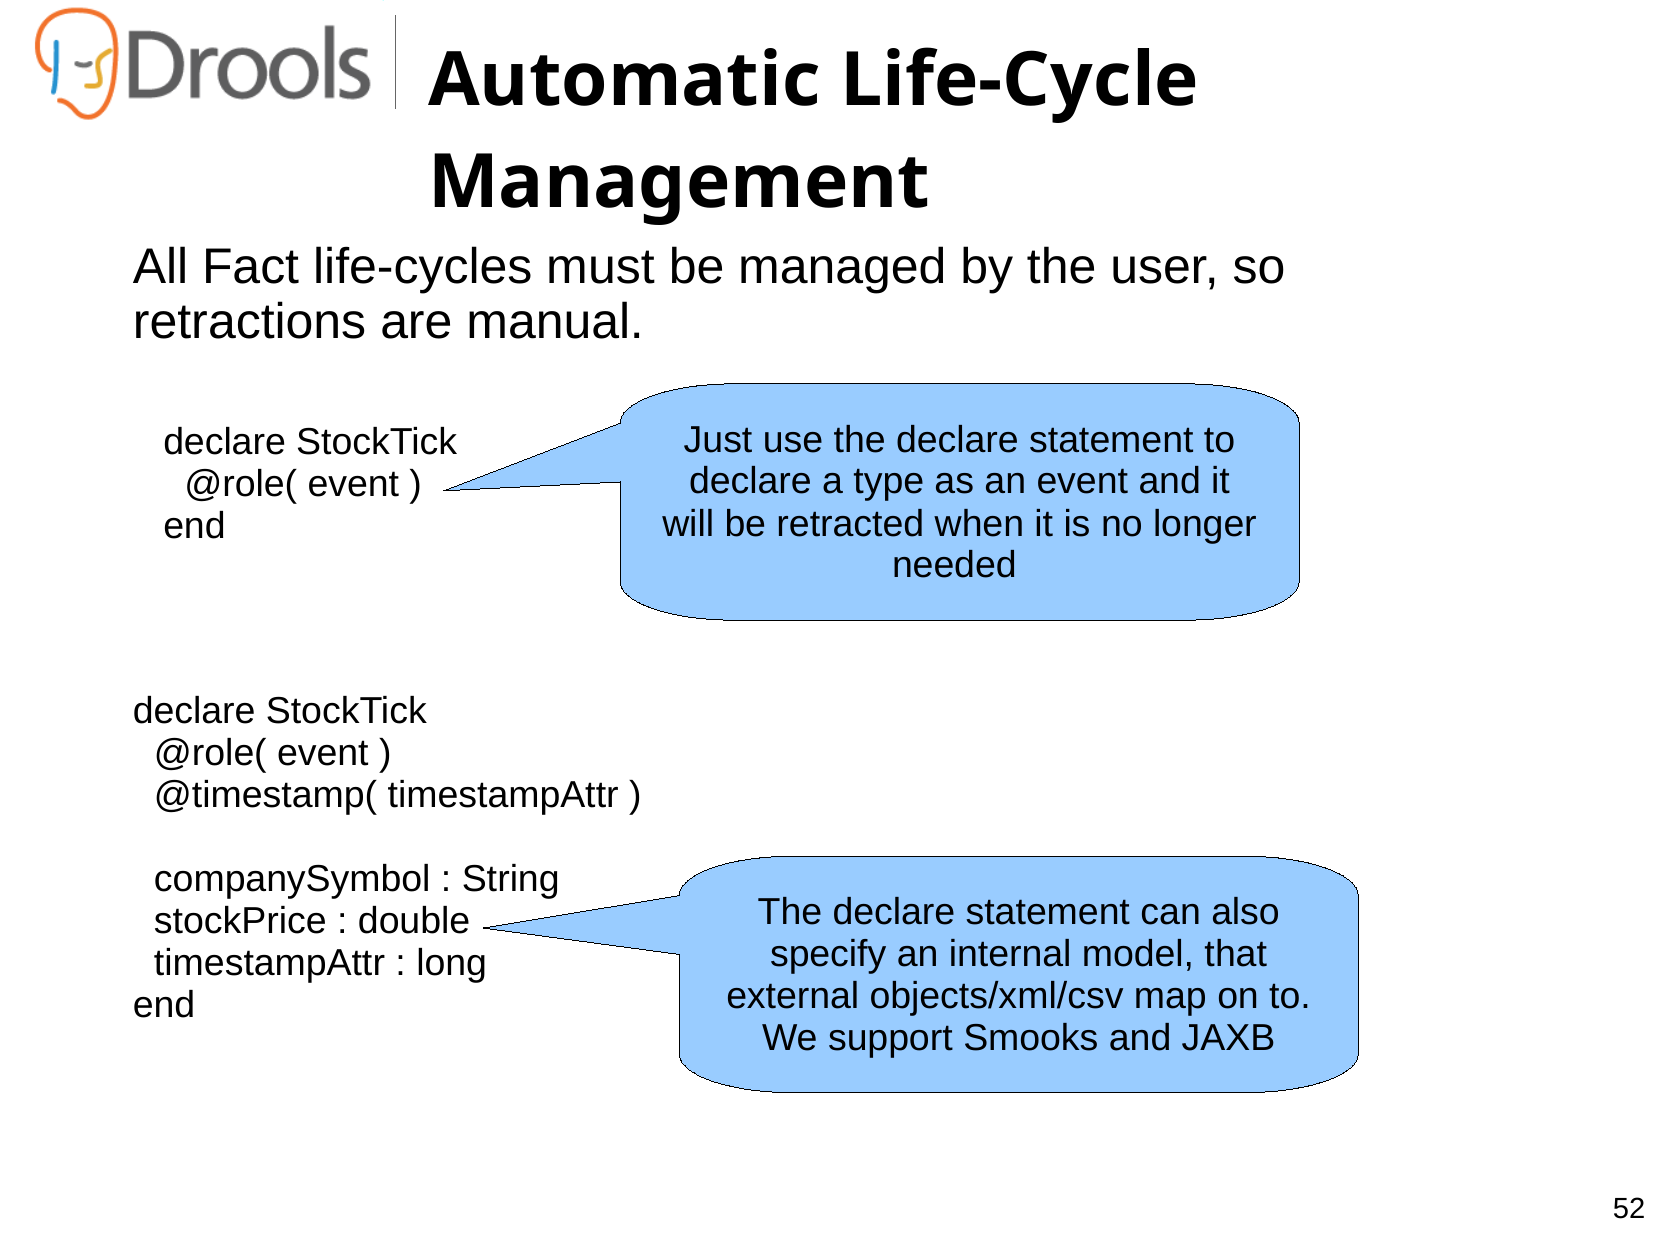

# Automatic Life-Cycle Management
All Fact life-cycles must be managed by the user, so retractions are manual.
Just use the declare statement to declare a type as an event and it will be retracted when it is no longer needed
declare StockTick
 @role( event )
end
declare StockTick
 @role( event )
 @timestamp( timestampAttr )
 companySymbol : String
 stockPrice : double
 timestampAttr : long
end
The declare statement can also specify an internal model, that external objects/xml/csv map on to. We support Smooks and JAXB